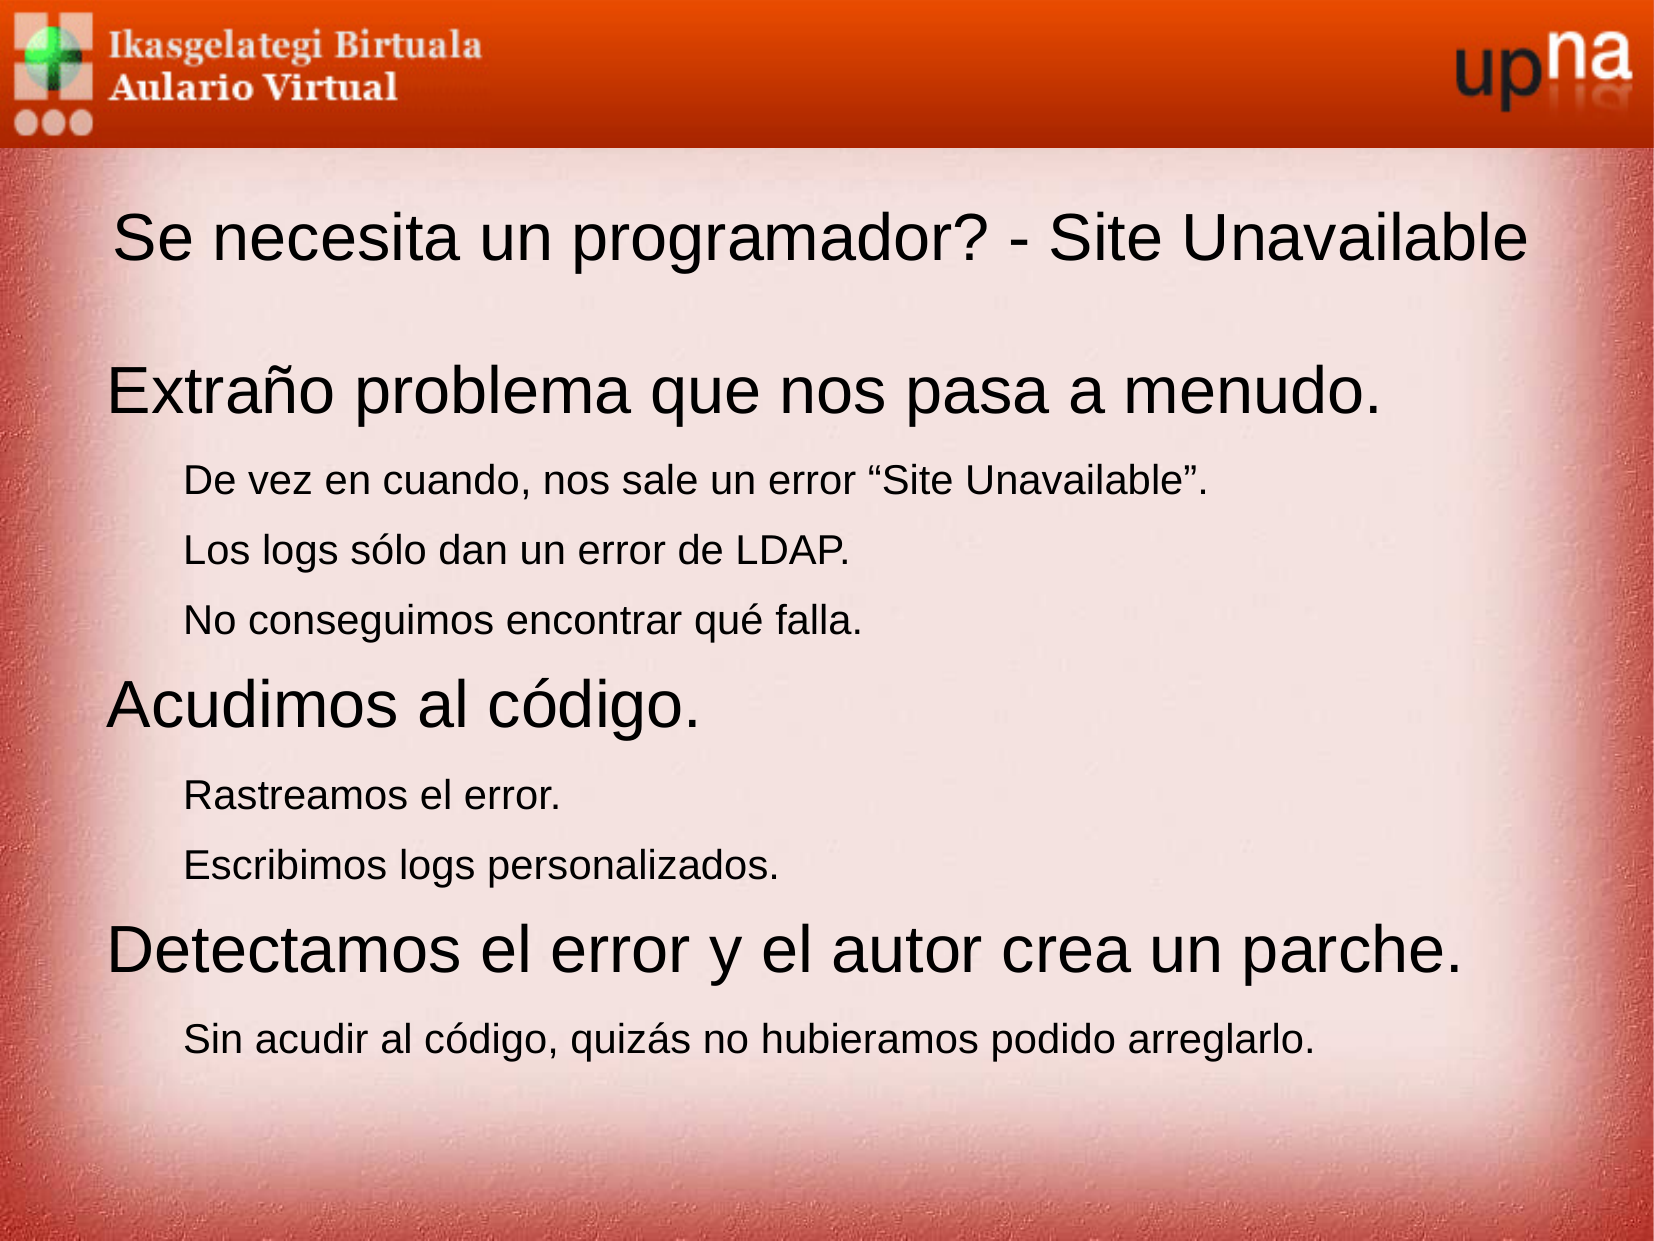

# Se necesita un programador? - Site Unavailable
Extraño problema que nos pasa a menudo.
De vez en cuando, nos sale un error “Site Unavailable”.
Los logs sólo dan un error de LDAP.
No conseguimos encontrar qué falla.
Acudimos al código.
Rastreamos el error.
Escribimos logs personalizados.
Detectamos el error y el autor crea un parche.
Sin acudir al código, quizás no hubieramos podido arreglarlo.